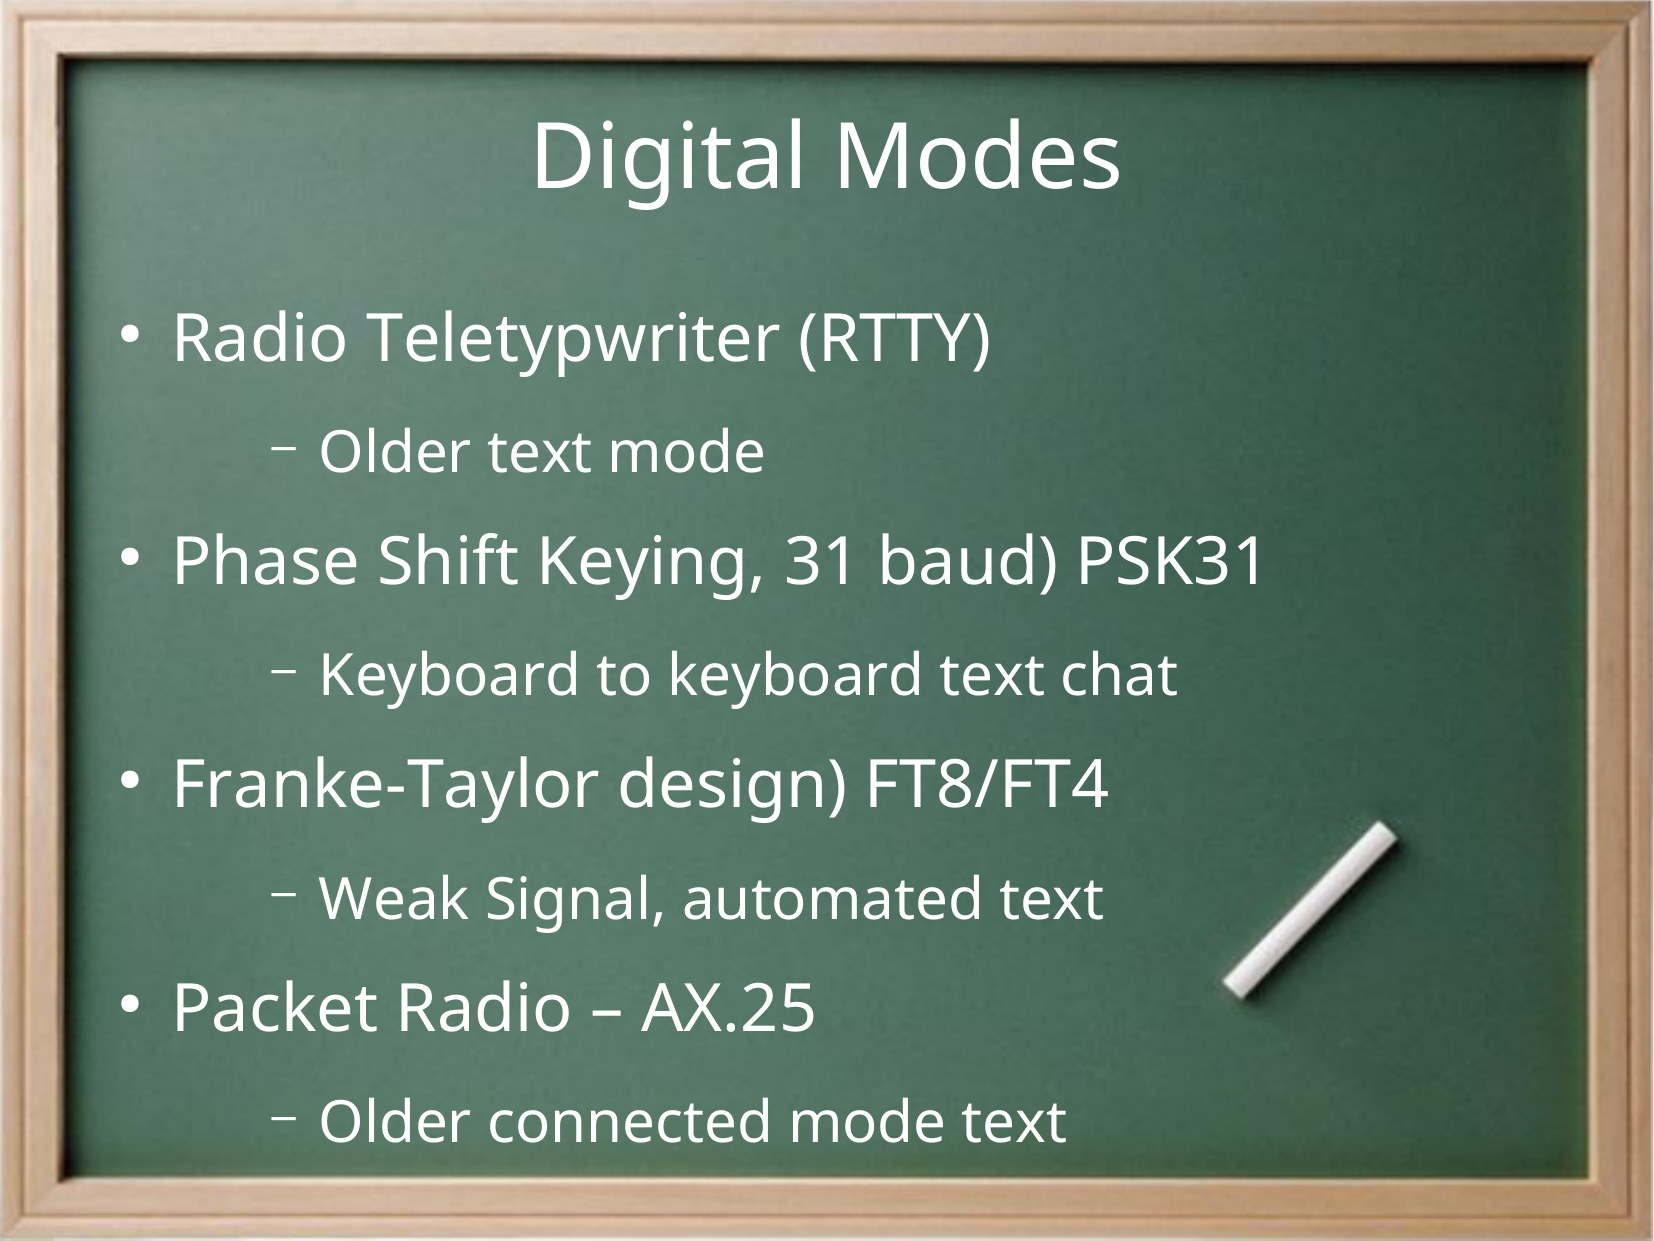

# Digital Modes
Radio Teletypwriter (RTTY)
Older text mode
Phase Shift Keying, 31 baud) PSK31
Keyboard to keyboard text chat
Franke-Taylor design) FT8/FT4
Weak Signal, automated text
Packet Radio – AX.25
Older connected mode text